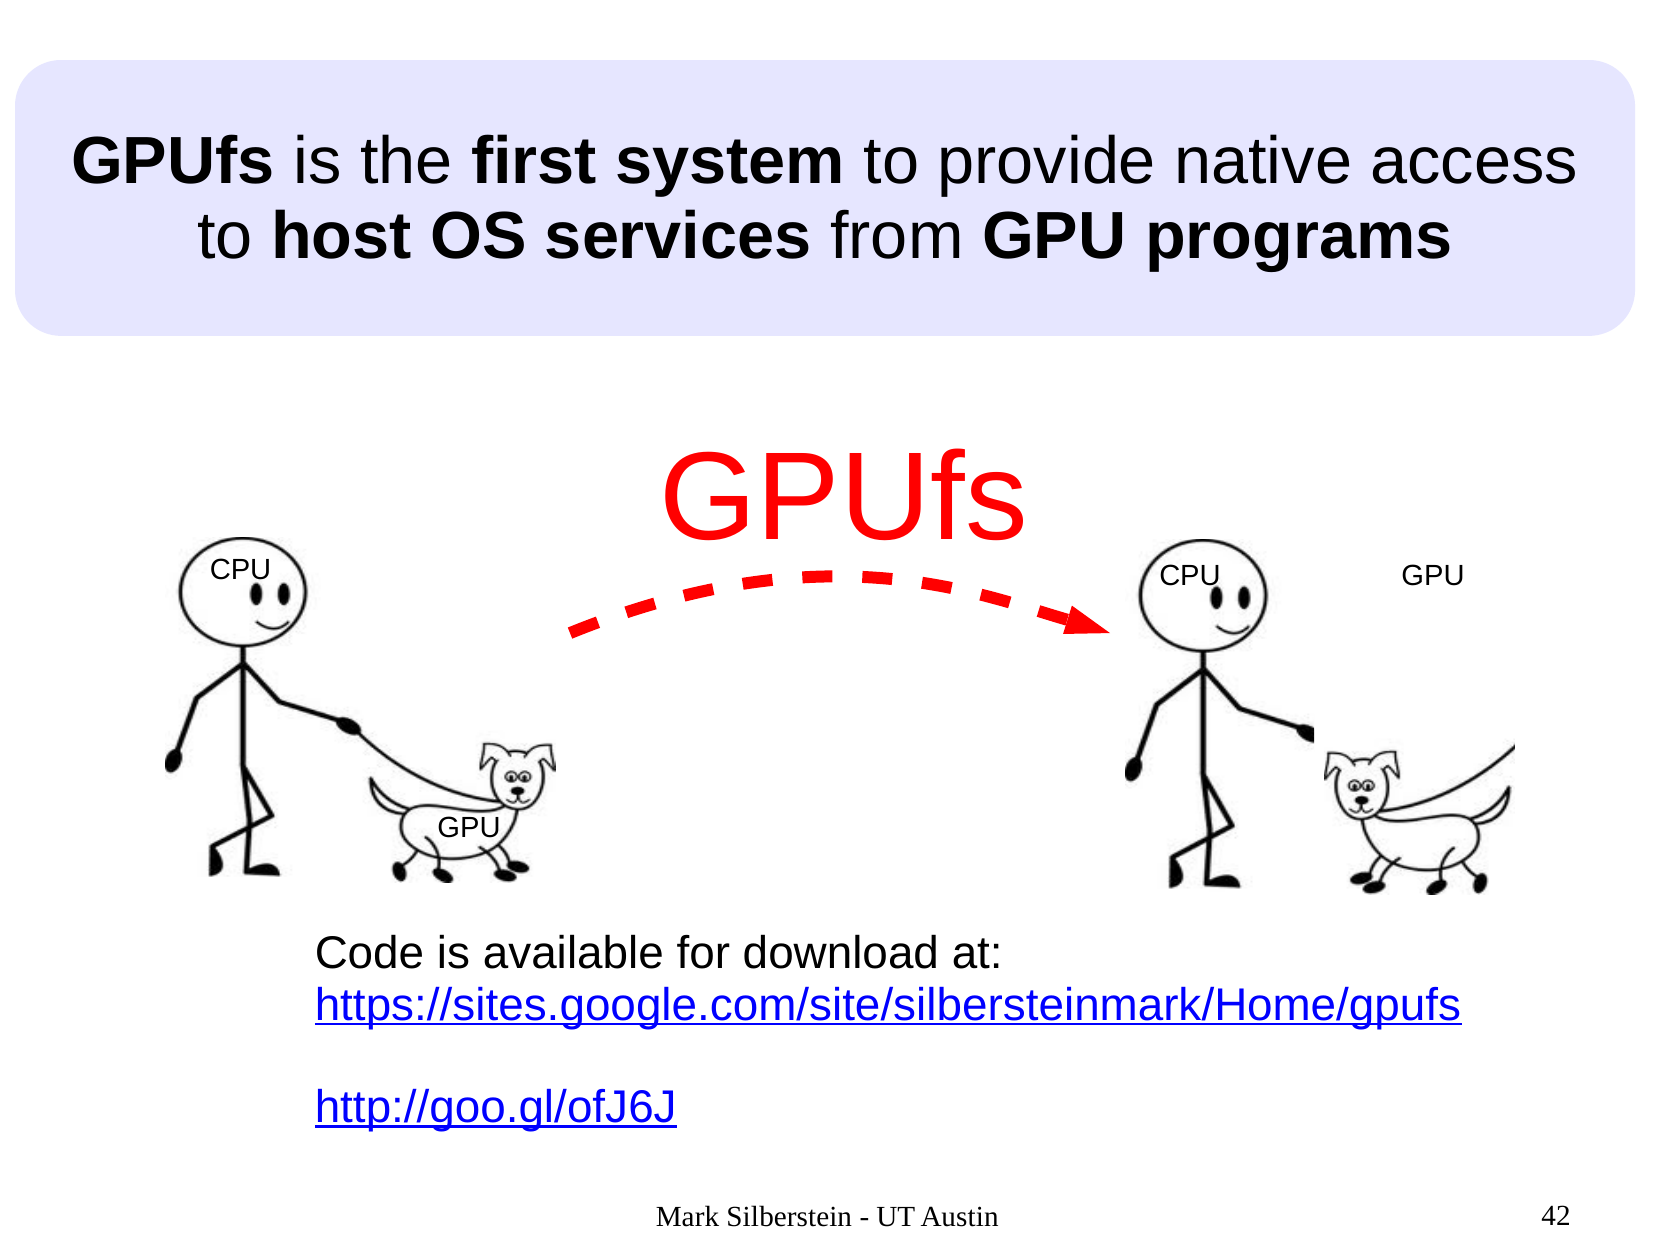

GPUfs is the first system to provide native access
to host OS services from GPU programs
GPUfs
CPU
GPU
CPU
GPU
Code is available for download at:
https://sites.google.com/site/silbersteinmark/Home/gpufs
http://goo.gl/ofJ6J
42
Mark Silberstein - UT Austin